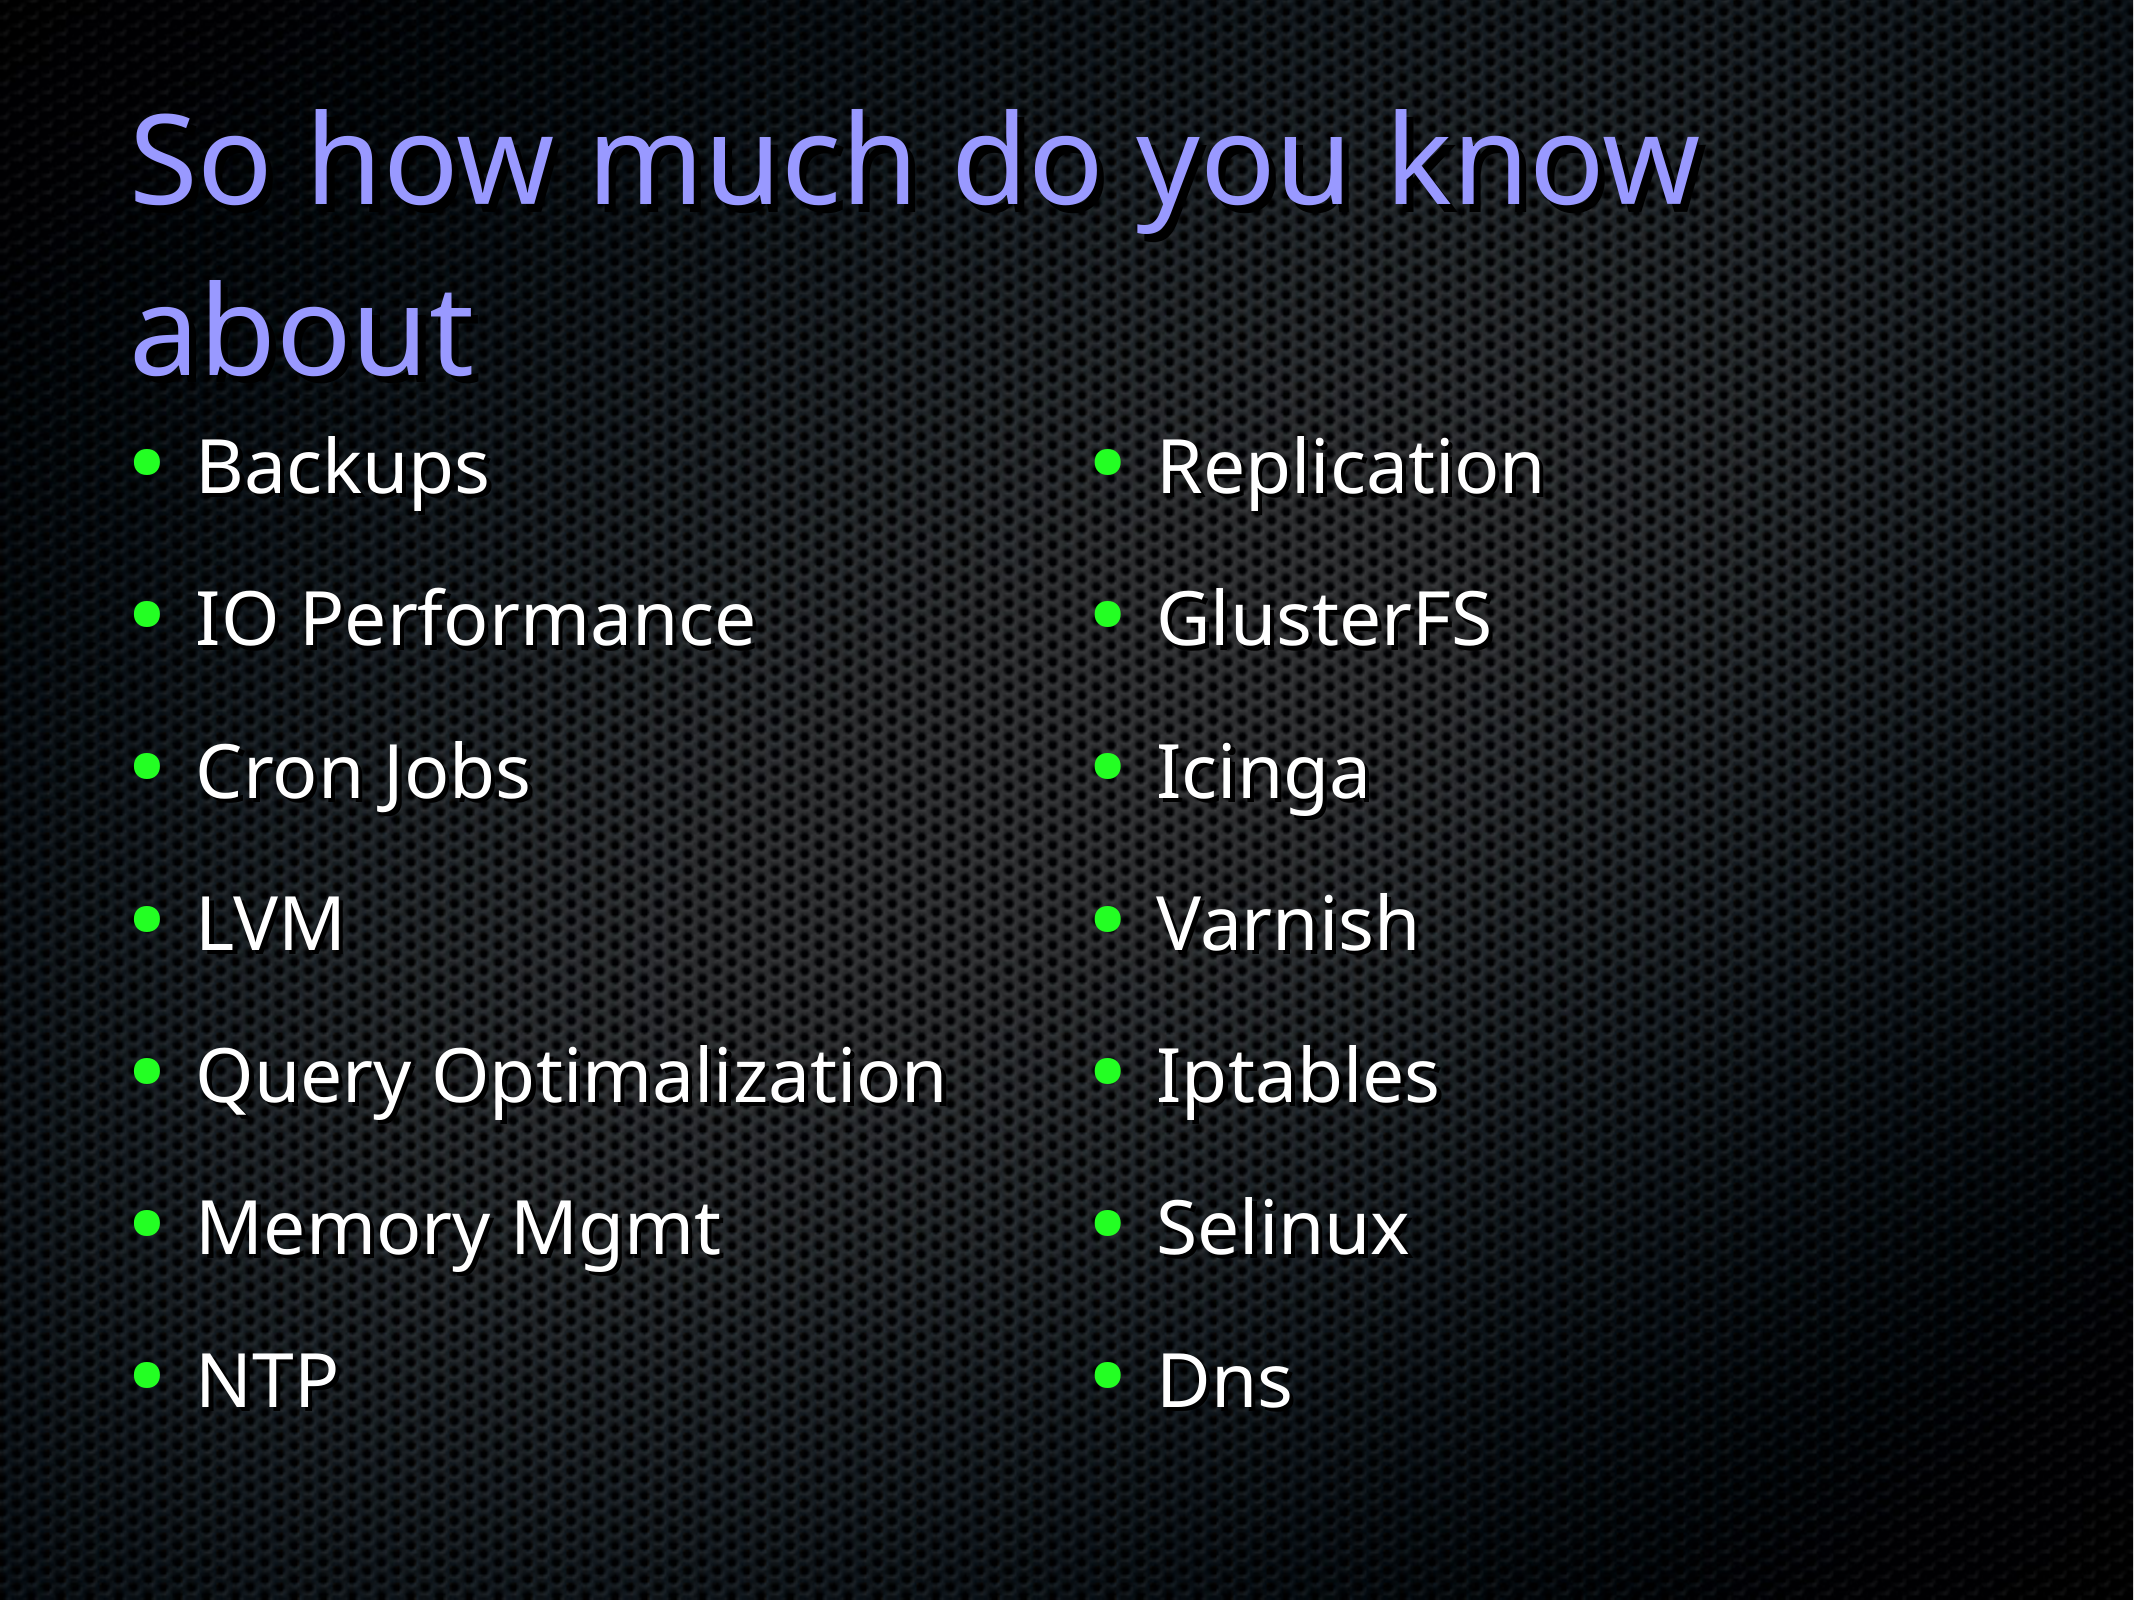

# So how much do you know about
Backups
IO Performance
Cron Jobs
LVM
Query Optimalization
Memory Mgmt
NTP
Replication
GlusterFS
Icinga
Varnish
Iptables
Selinux
Dns